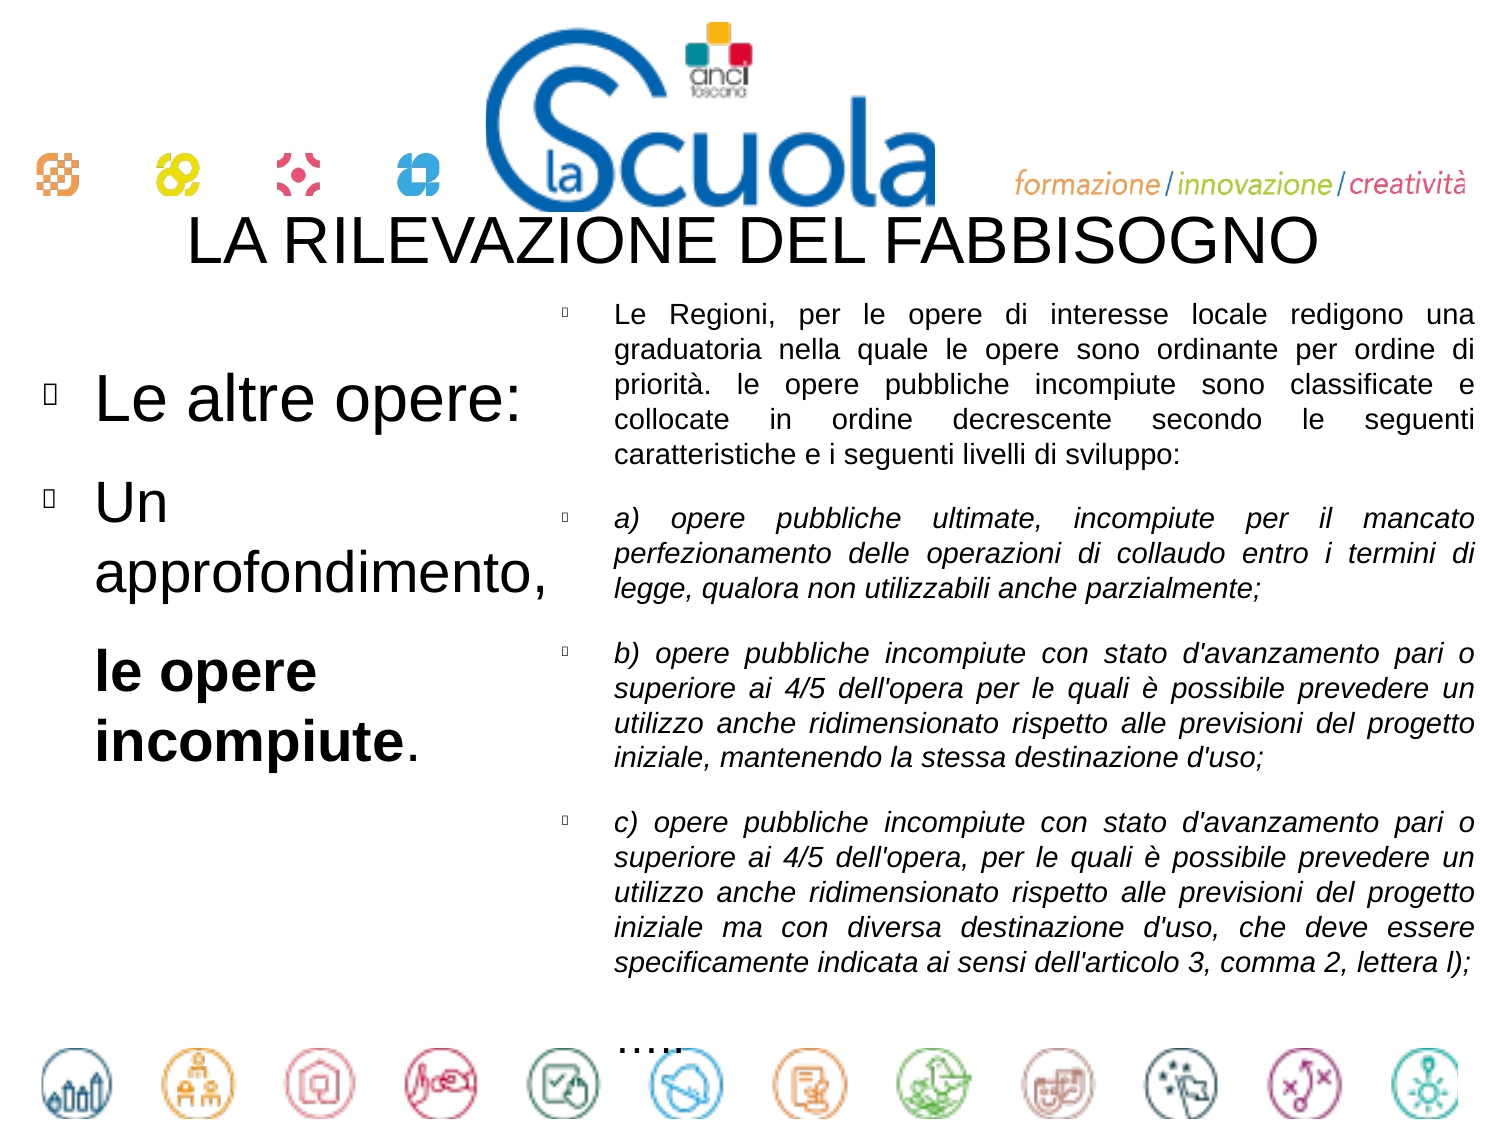

LA RILEVAZIONE DEL FABBISOGNO
Le Regioni, per le opere di interesse locale redigono una graduatoria nella quale le opere sono ordinante per ordine di priorità. le opere pubbliche incompiute sono classificate e collocate in ordine decrescente secondo le seguenti caratteristiche e i seguenti livelli di sviluppo:
a) opere pubbliche ultimate, incompiute per il mancato perfezionamento delle operazioni di collaudo entro i termini di legge, qualora non utilizzabili anche parzialmente;
b) opere pubbliche incompiute con stato d'avanzamento pari o superiore ai 4/5 dell'opera per le quali è possibile prevedere un utilizzo anche ridimensionato rispetto alle previsioni del progetto iniziale, mantenendo la stessa destinazione d'uso;
c) opere pubbliche incompiute con stato d'avanzamento pari o superiore ai 4/5 dell'opera, per le quali è possibile prevedere un utilizzo anche ridimensionato rispetto alle previsioni del progetto iniziale ma con diversa destinazione d'uso, che deve essere specificamente indicata ai sensi dell'articolo 3, comma 2, lettera l);
…..
Le altre opere:
Un approfondimento,
le opere incompiute.